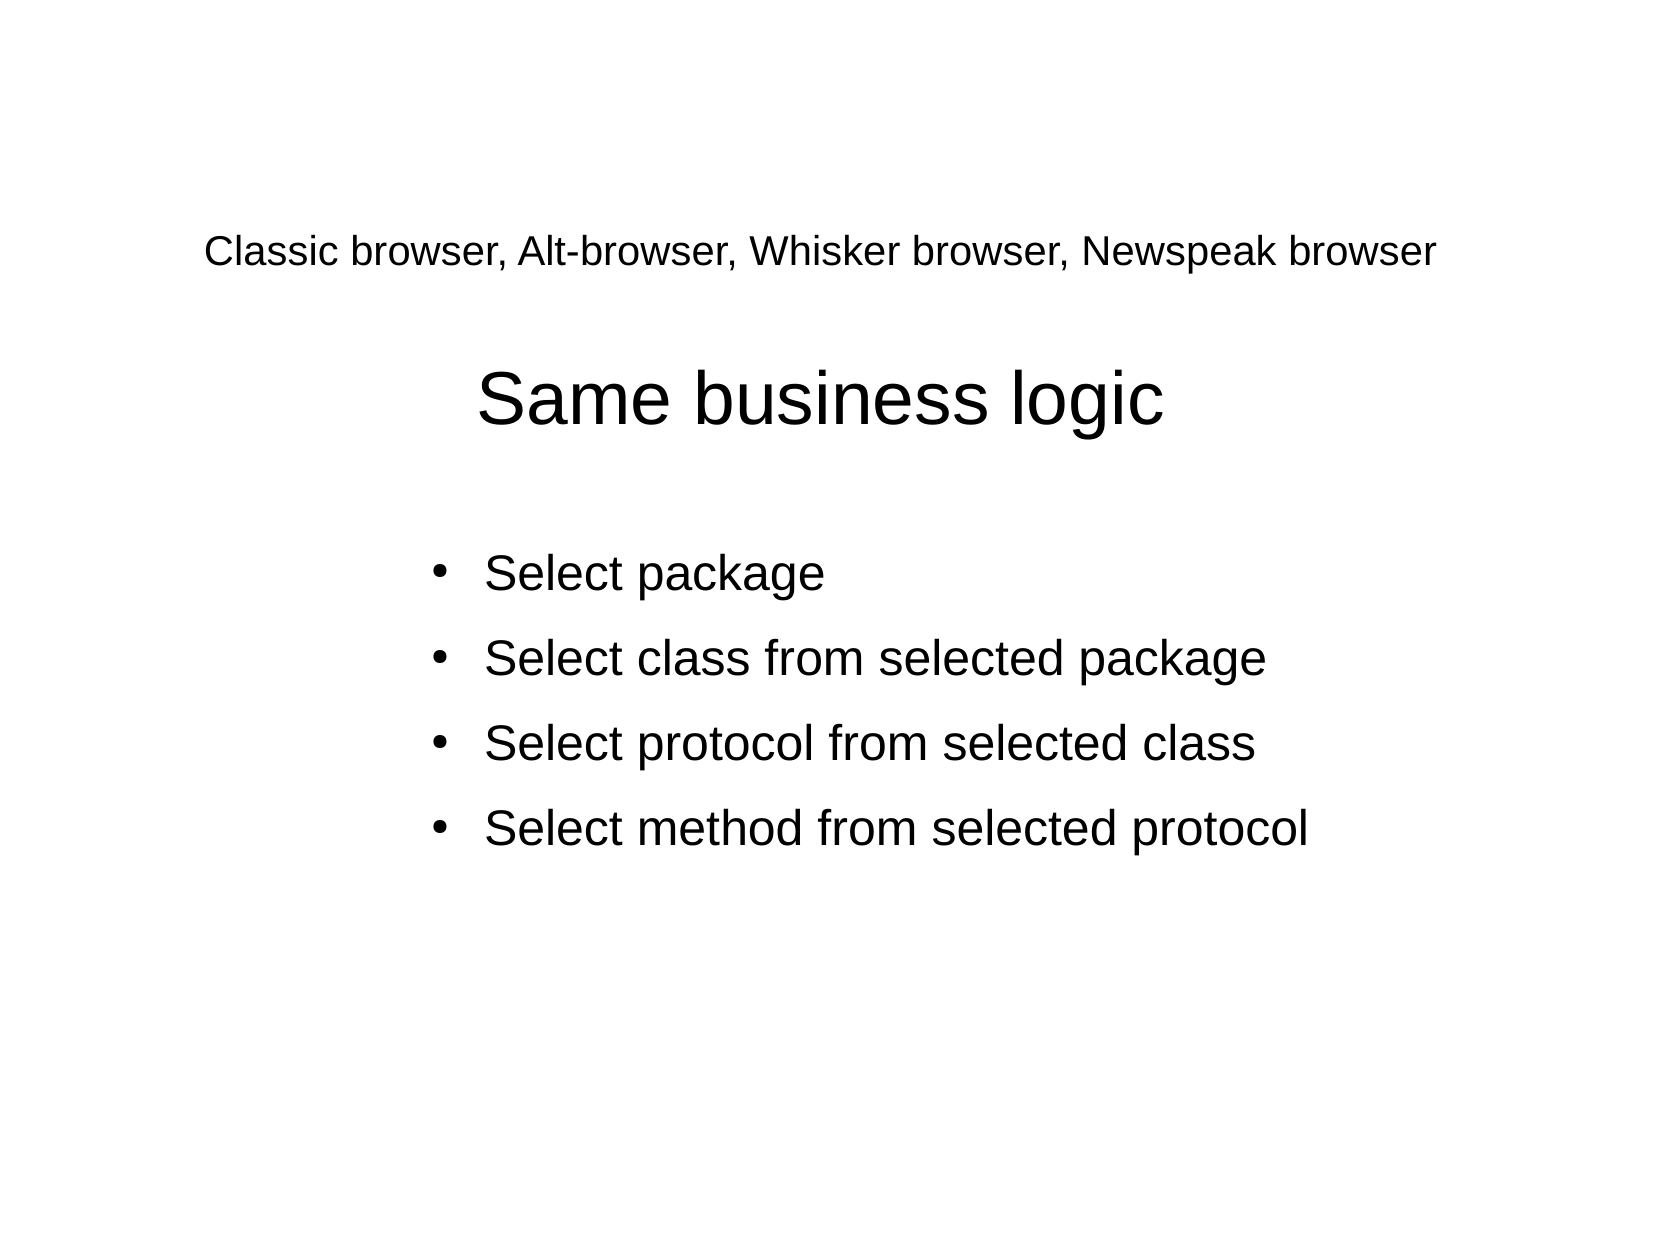

# Classic browser, Alt-browser, Whisker browser, Newspeak browser
Same business logic
Select package
Select class from selected package
Select protocol from selected class
Select method from selected protocol